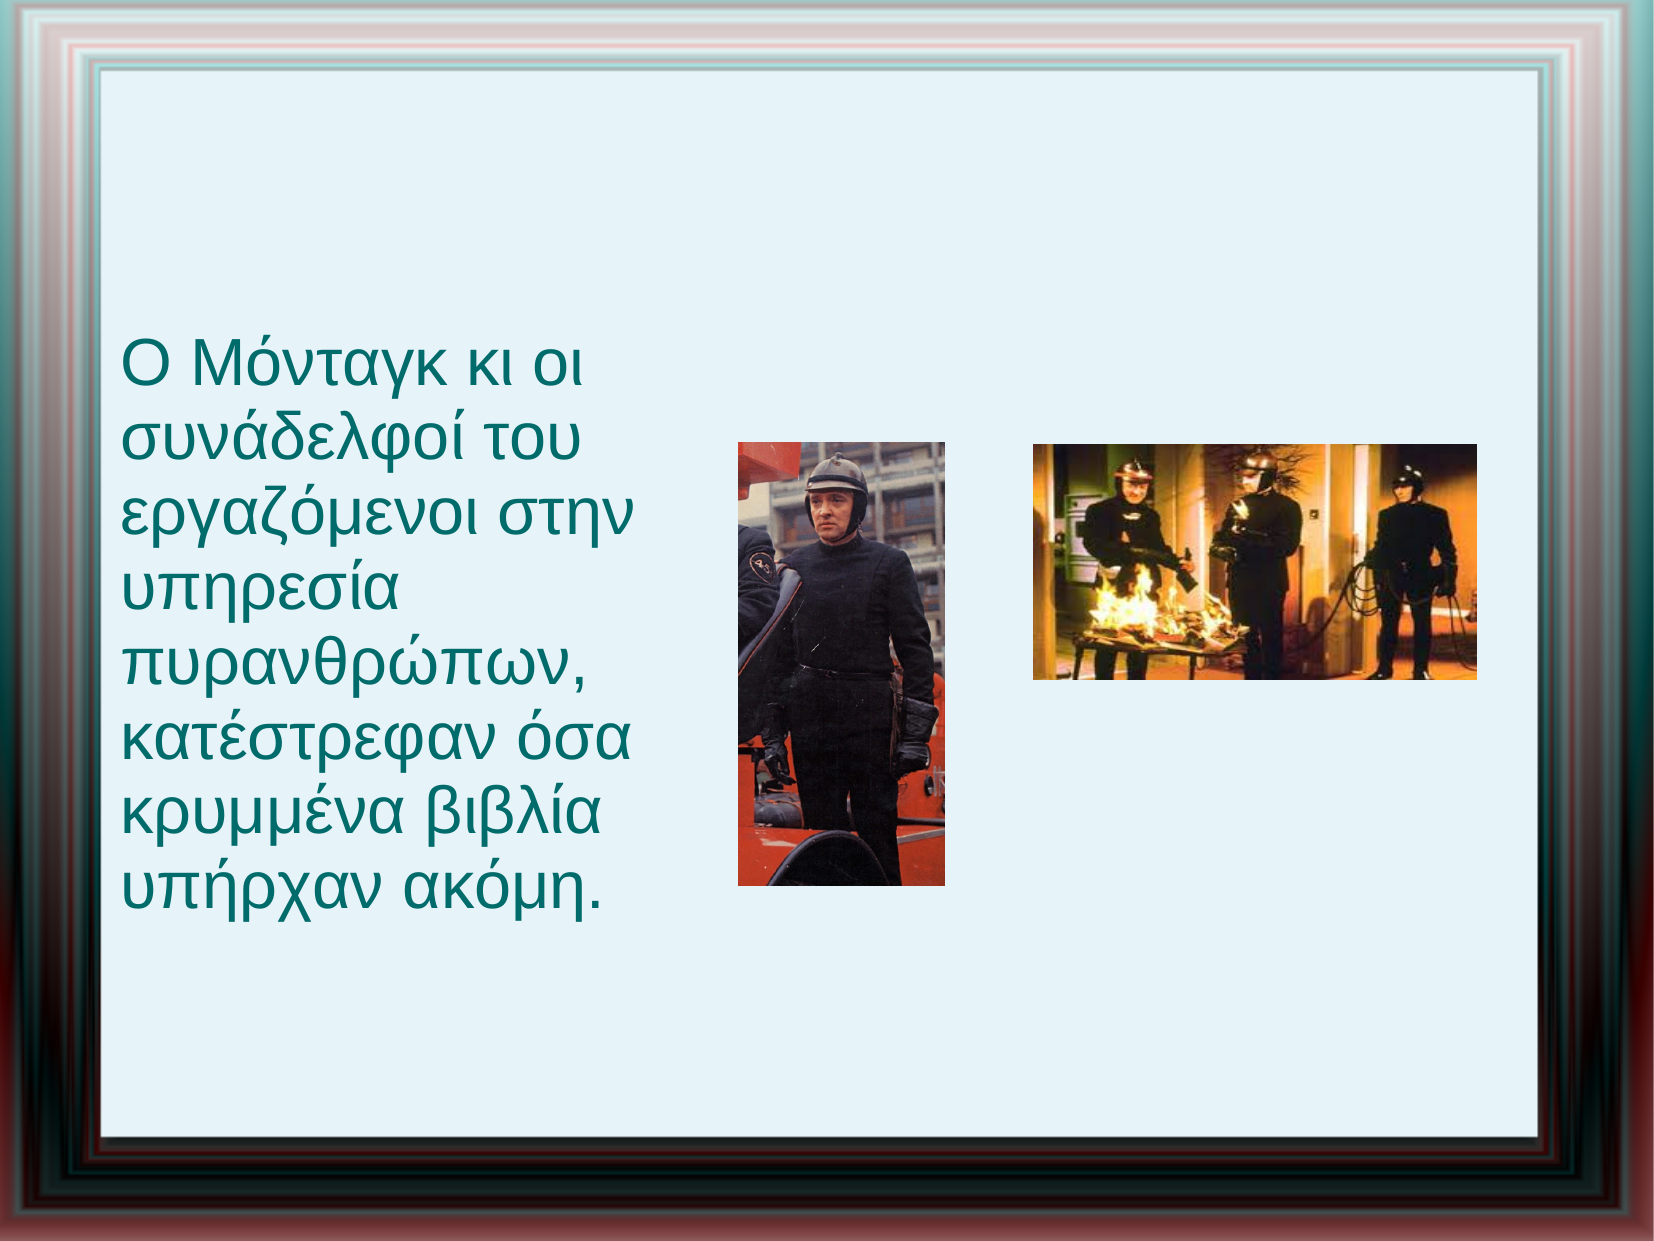

#
Ο Μόνταγκ κι οι συνάδελφοί του εργαζόμενοι στην υπηρεσία πυρανθρώπων, κατέστρεφαν όσα κρυμμένα βιβλία υπήρχαν ακόμη.